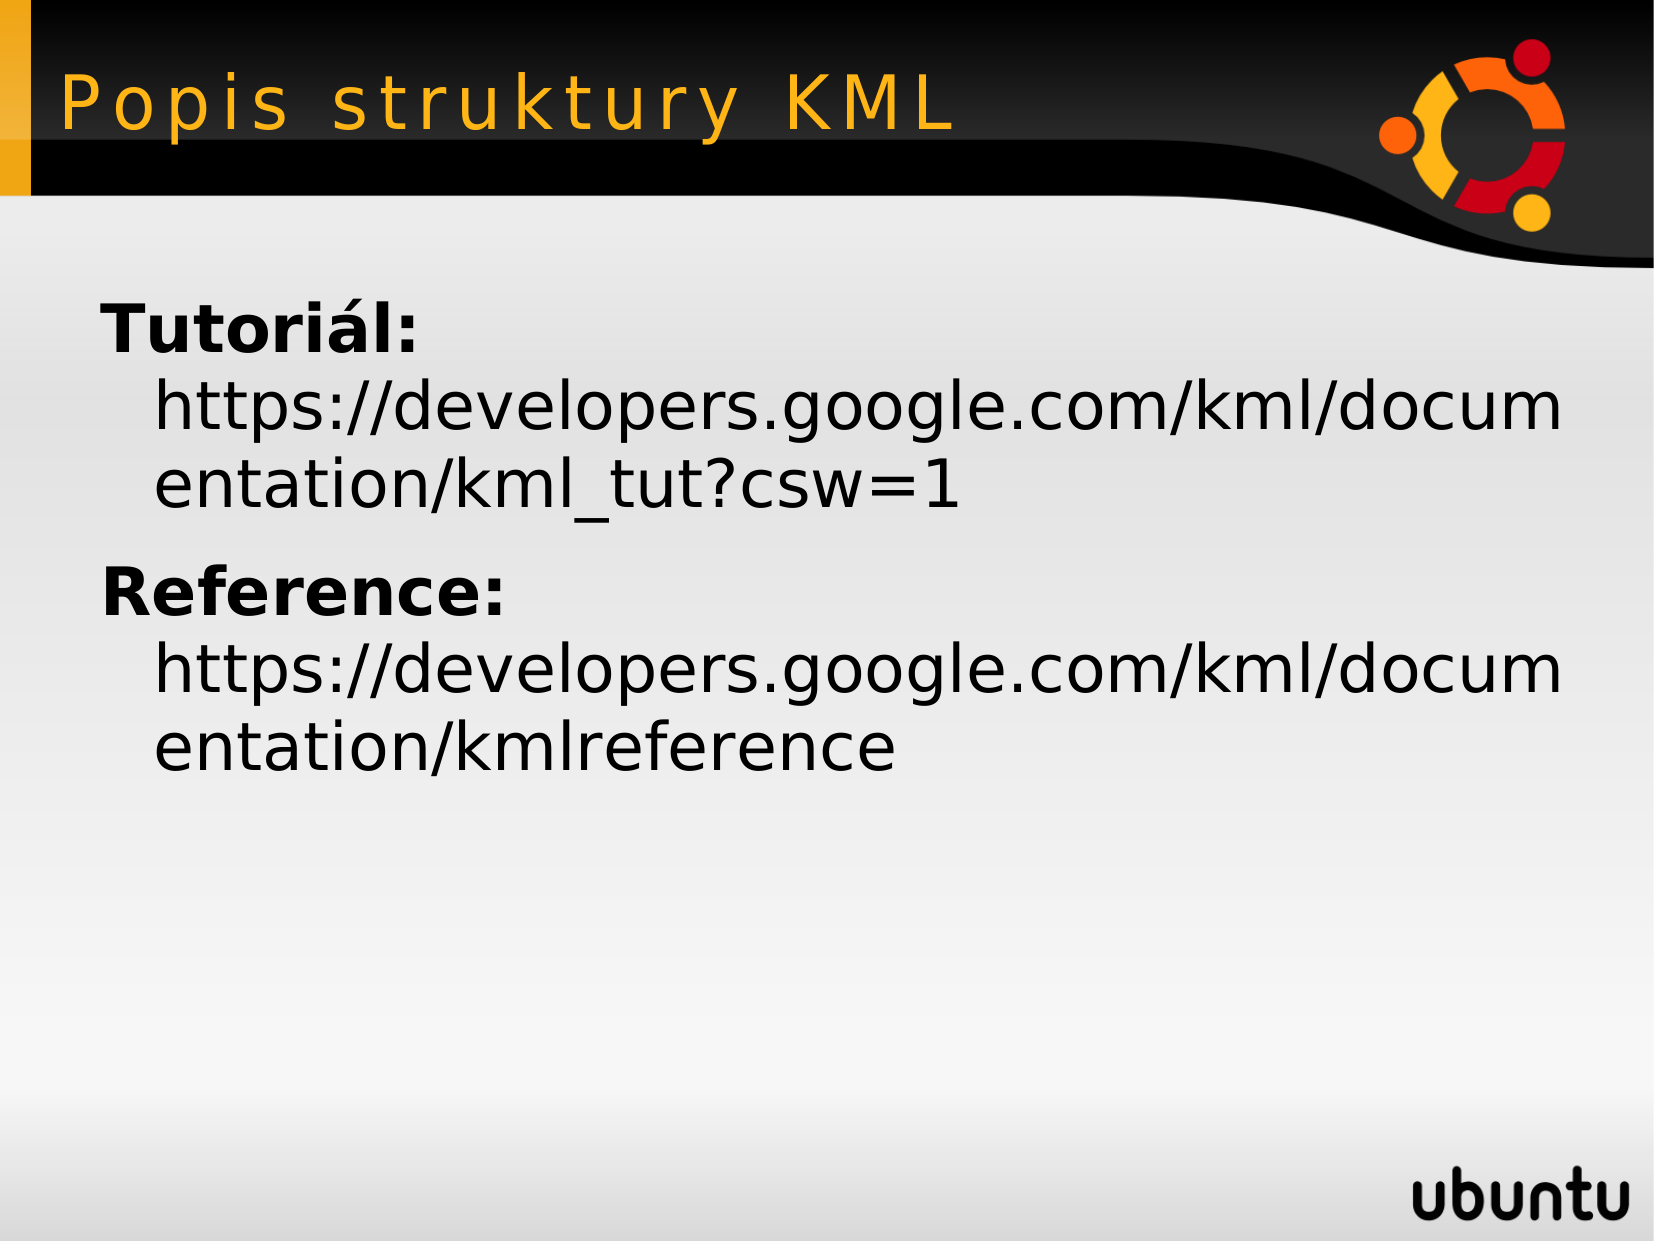

# Popis struktury KML
Tutoriál: https://developers.google.com/kml/documentation/kml_tut?csw=1
Reference: https://developers.google.com/kml/documentation/kmlreference